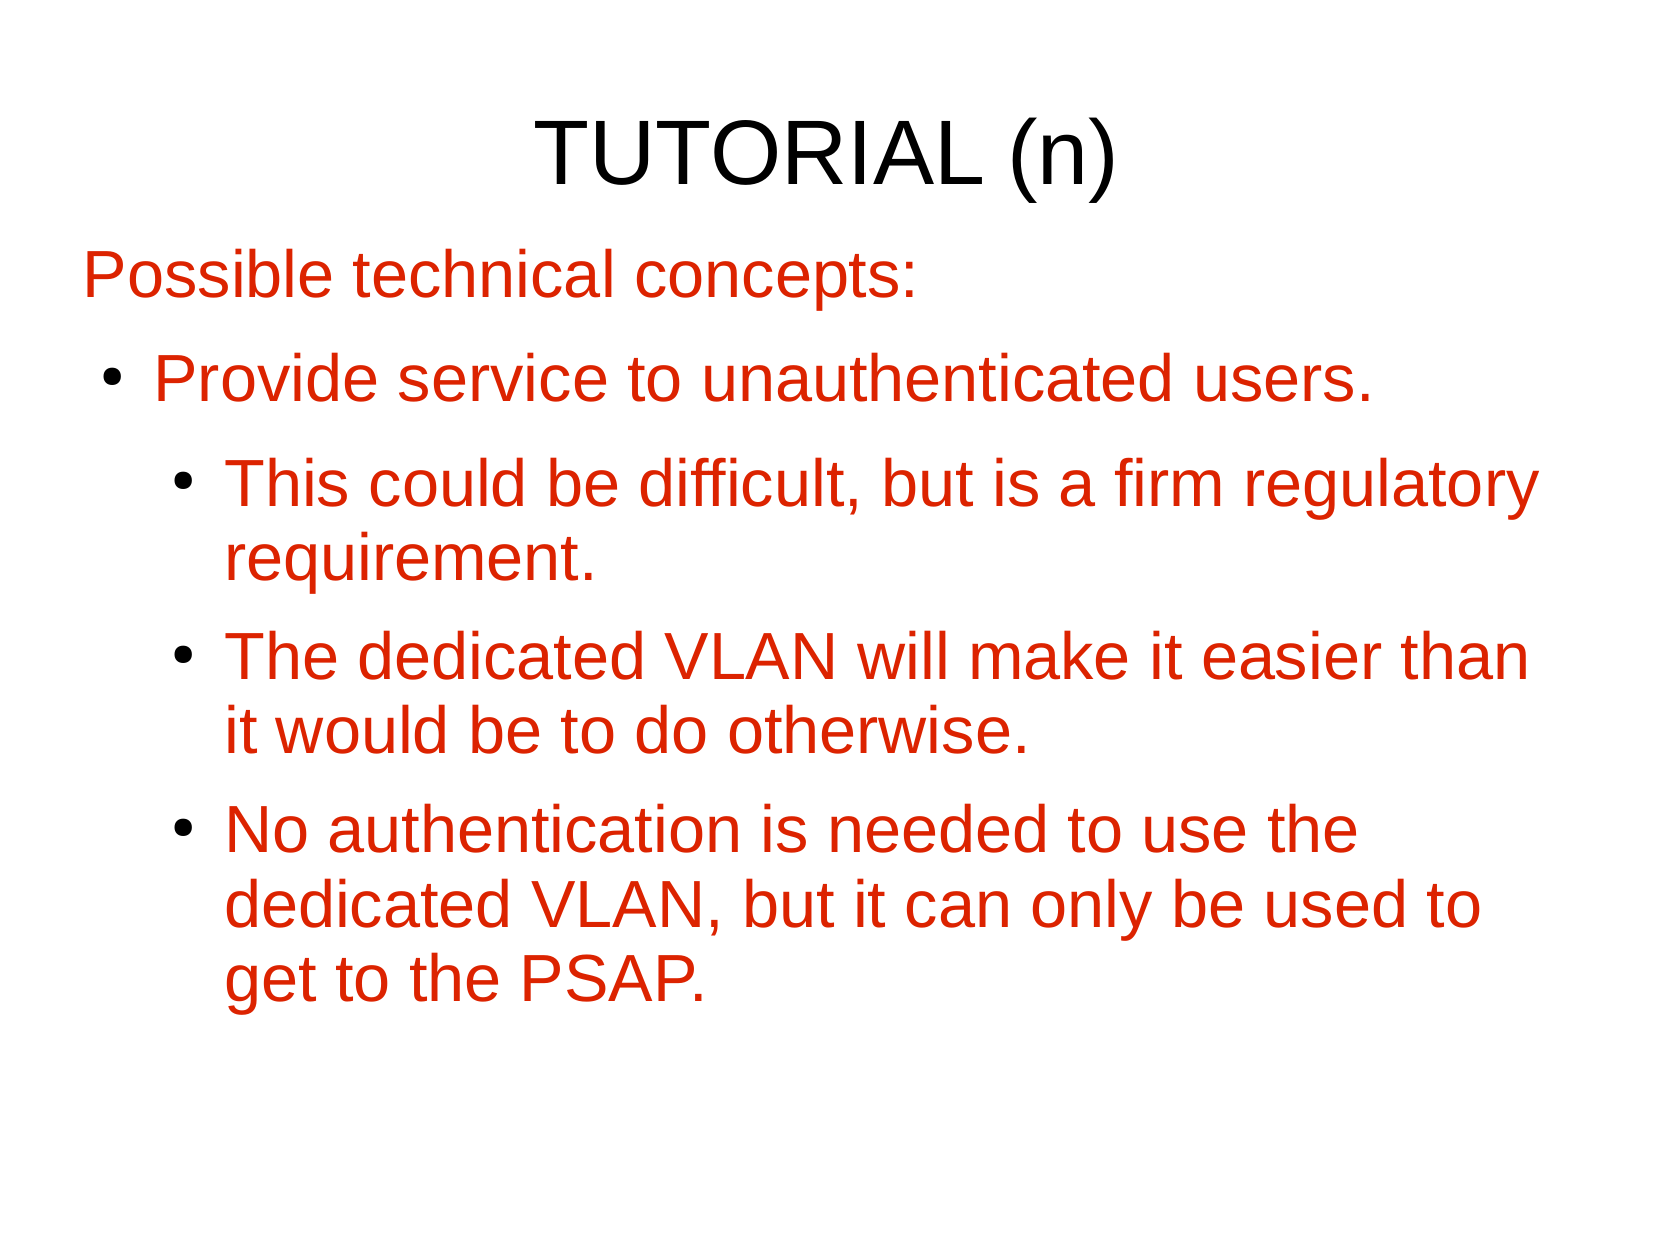

# TUTORIAL (n)
Possible technical concepts:
Provide service to unauthenticated users.
This could be difficult, but is a firm regulatory requirement.
The dedicated VLAN will make it easier than it would be to do otherwise.
No authentication is needed to use the dedicated VLAN, but it can only be used to get to the PSAP.